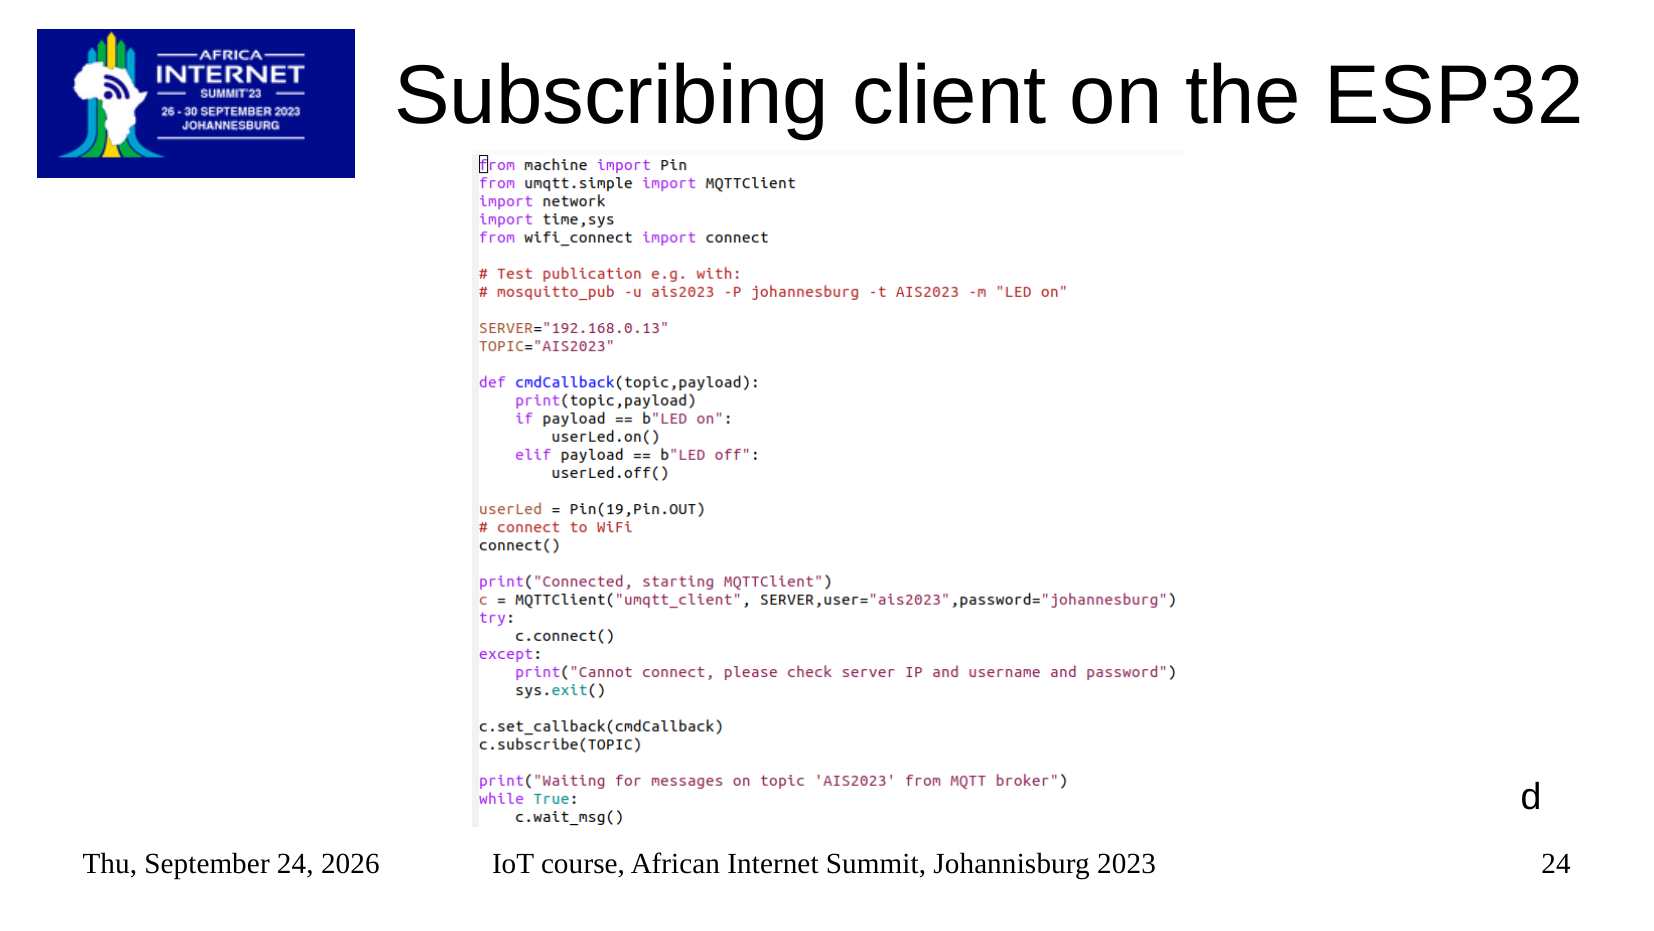

# Subscribing client on the ESP32
d
IoT course, African Internet Summit, Johannisburg 2023
24